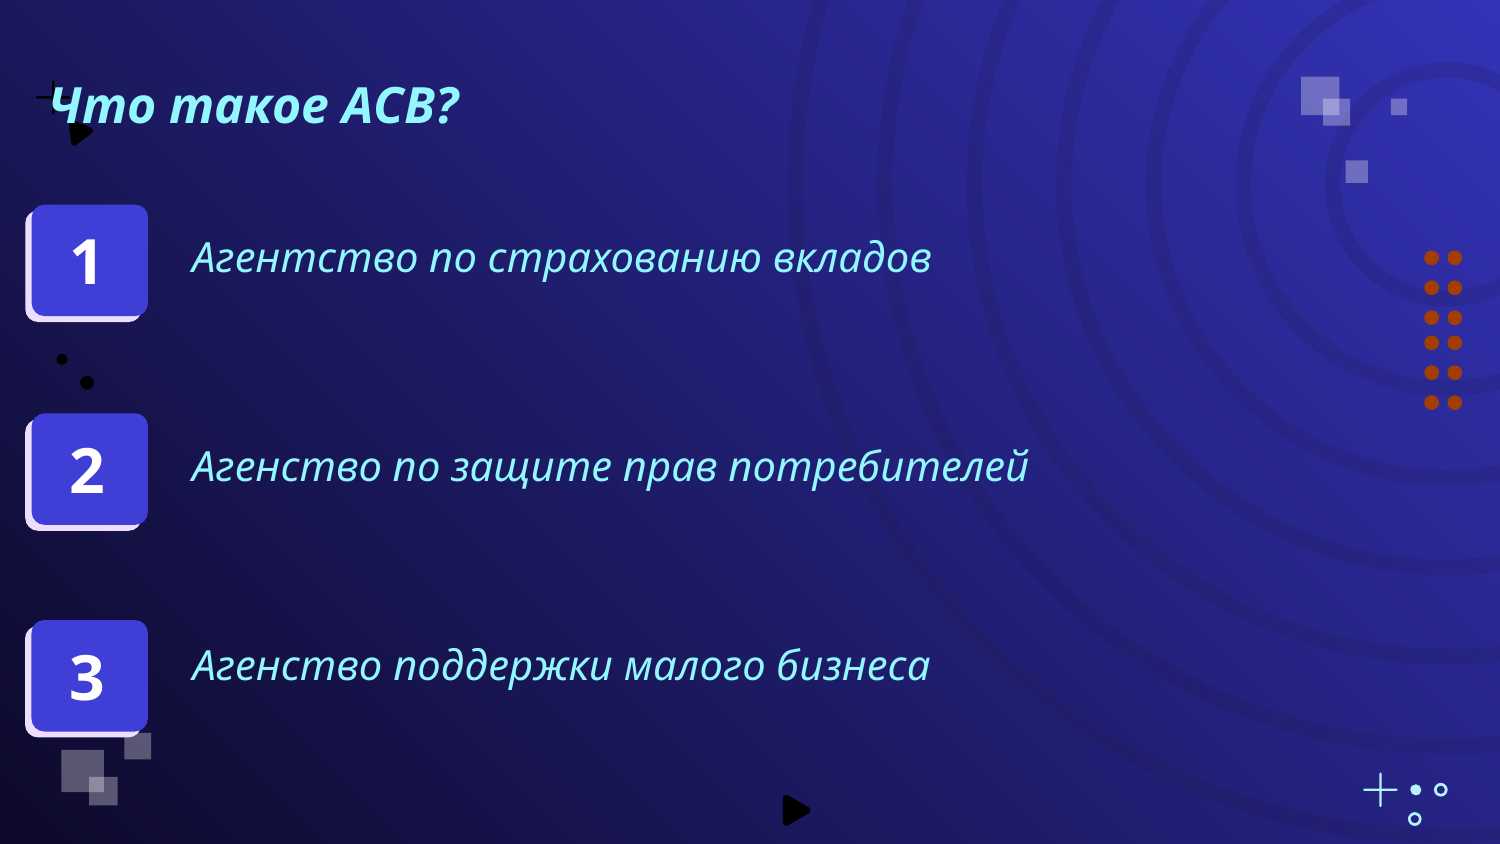

Что такое АСВ?
Агентство по страхованию вкладов
1
# Агенство по защите прав потребителей
2
Агенство поддержки малого бизнеса
3